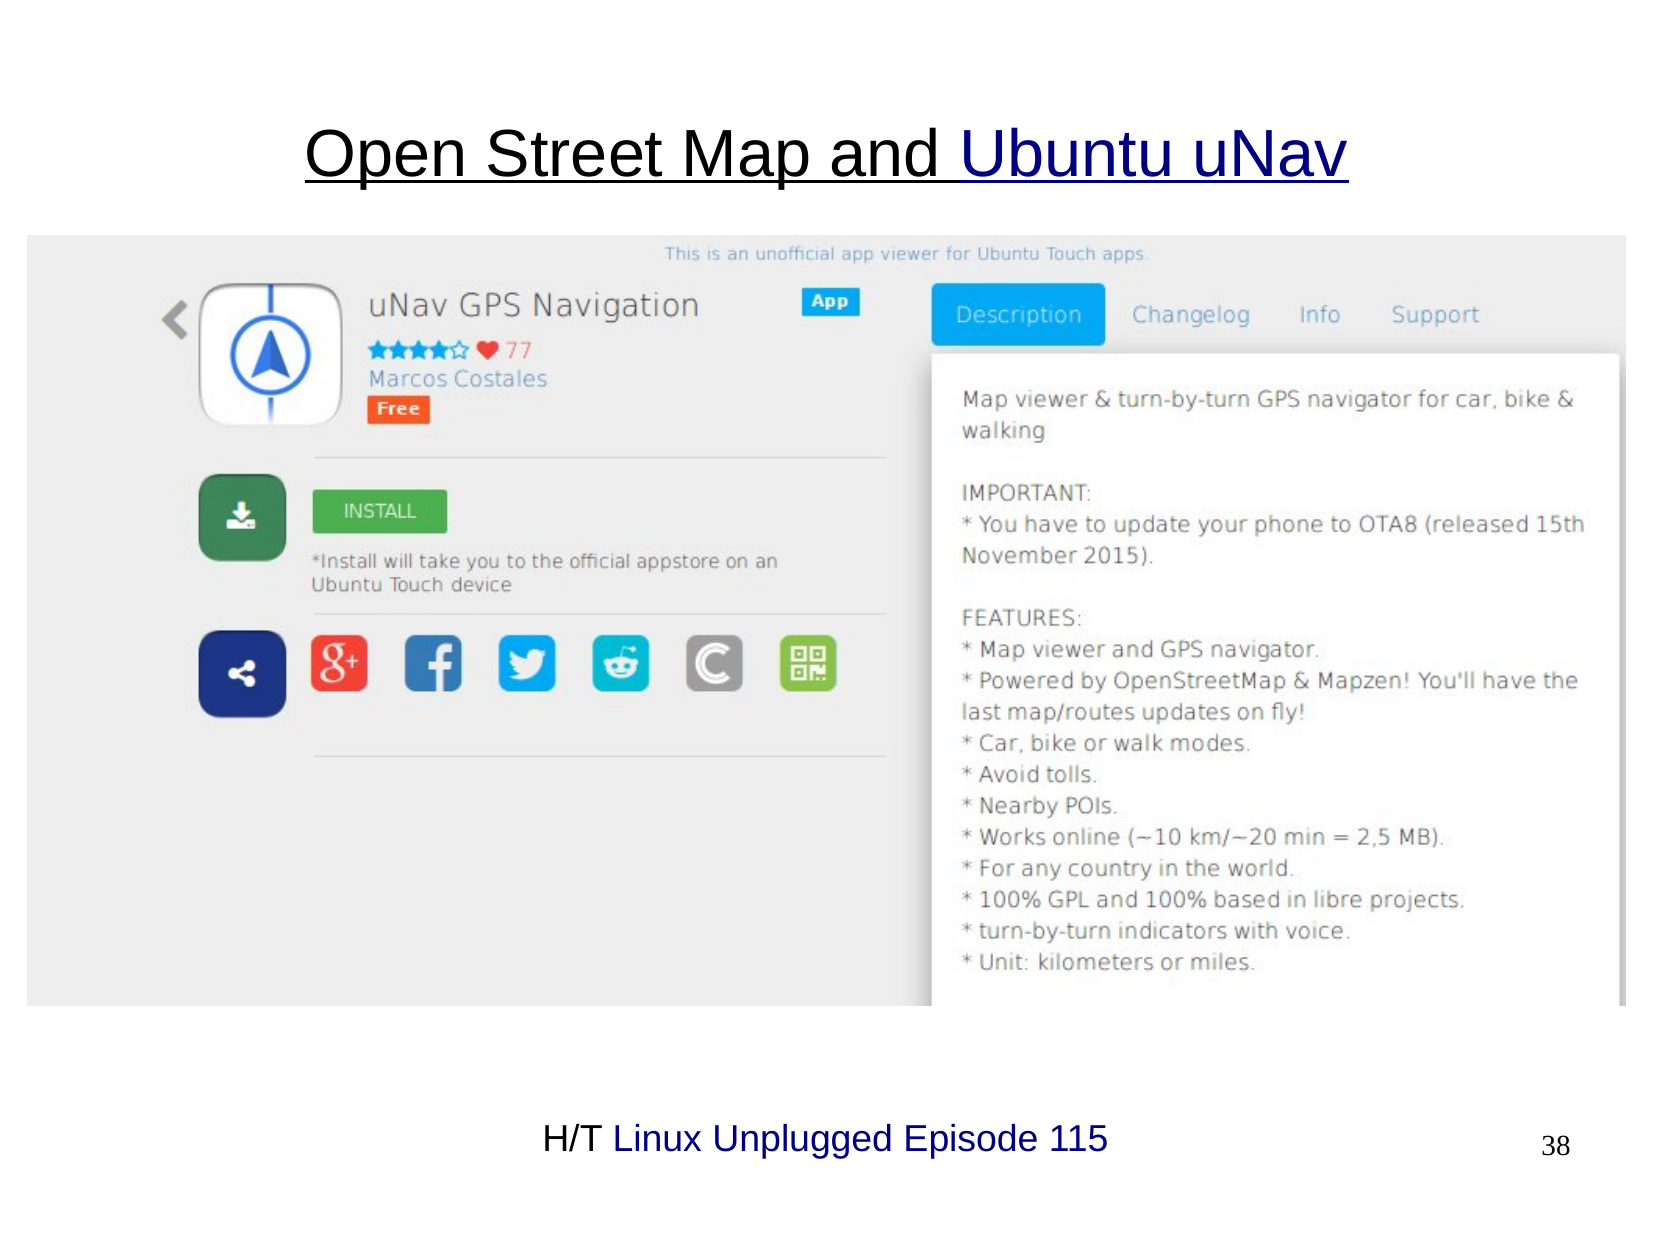

# Open Street Map and Ubuntu uNav
H/T Linux Unplugged Episode 115
38